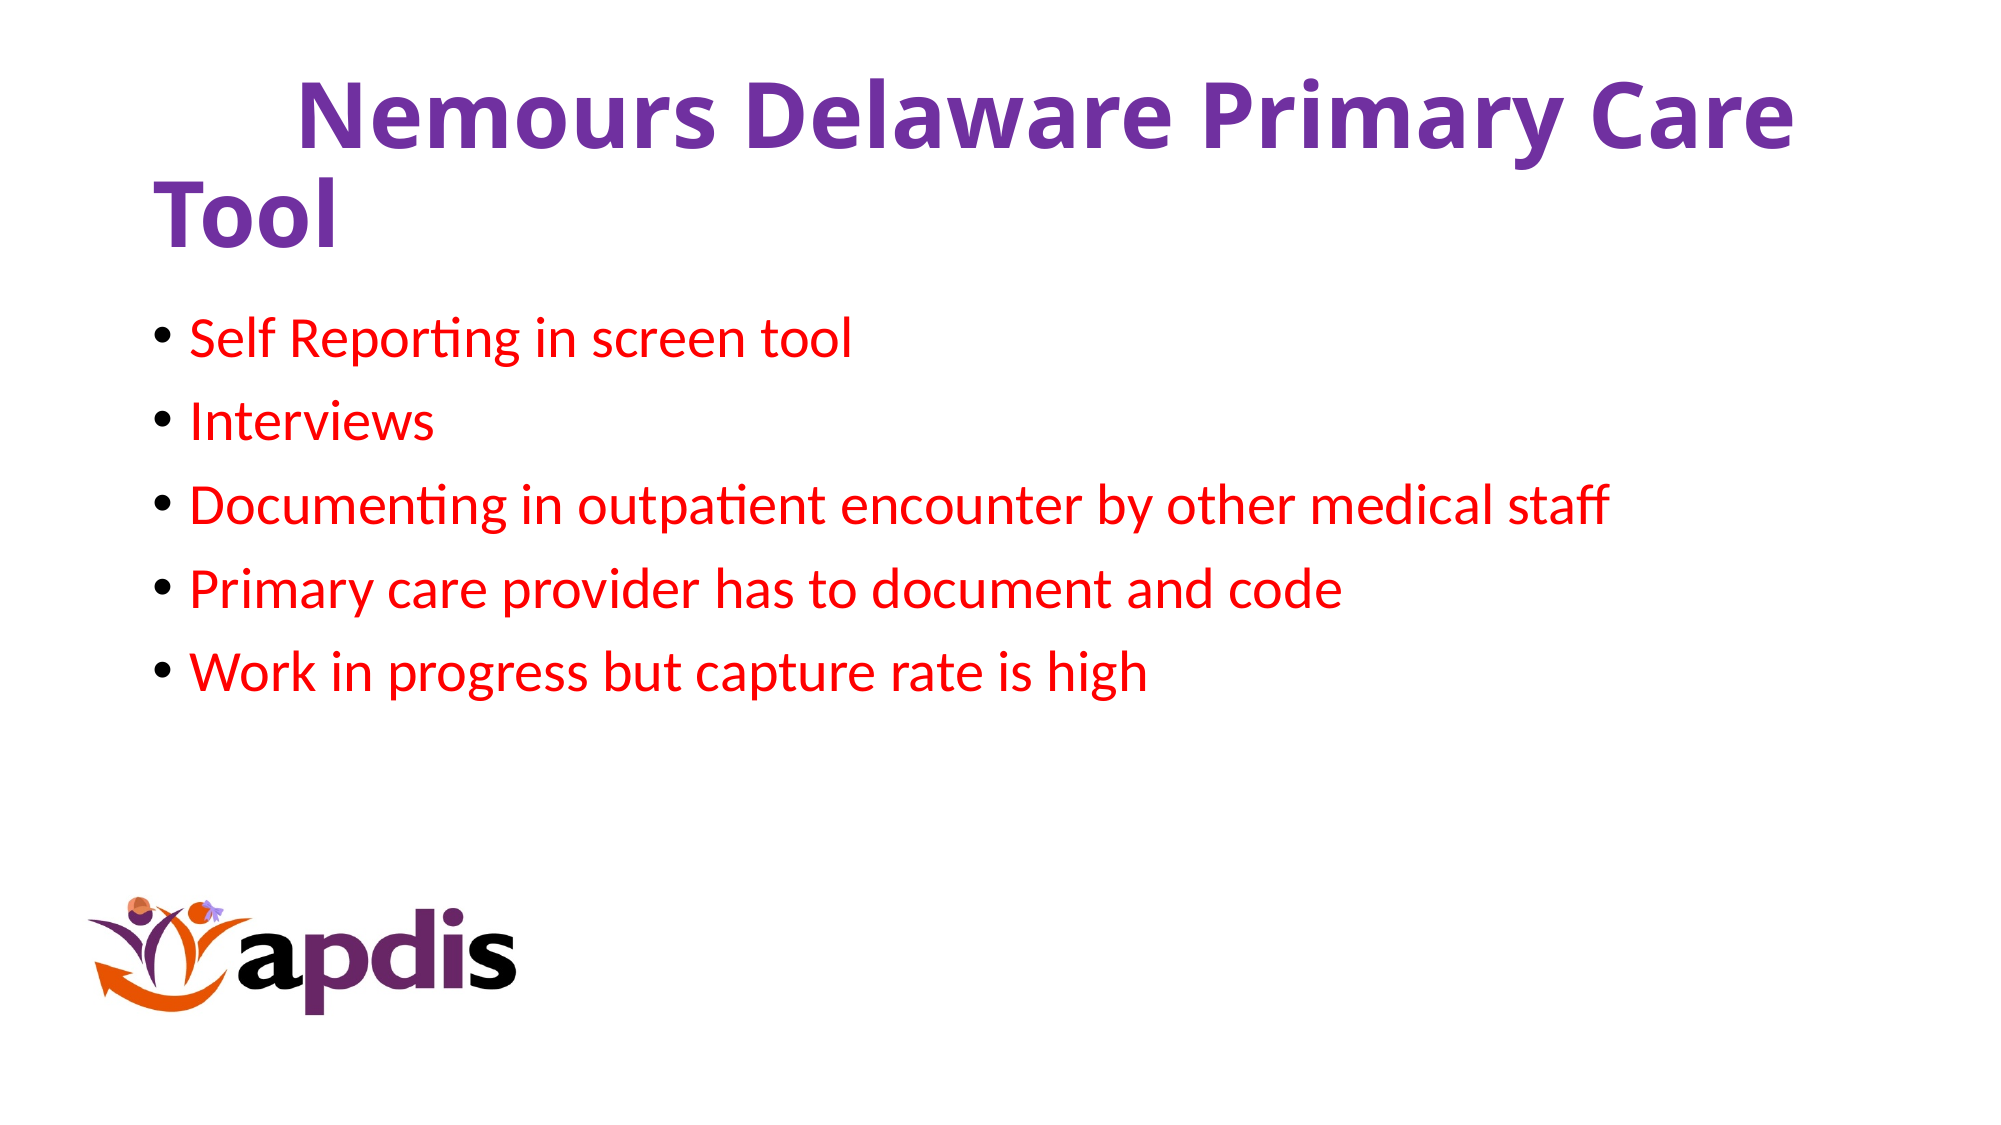

# Nemours Delaware Primary Care Tool
Self Reporting in screen tool
Interviews
Documenting in outpatient encounter by other medical staff
Primary care provider has to document and code
Work in progress but capture rate is high